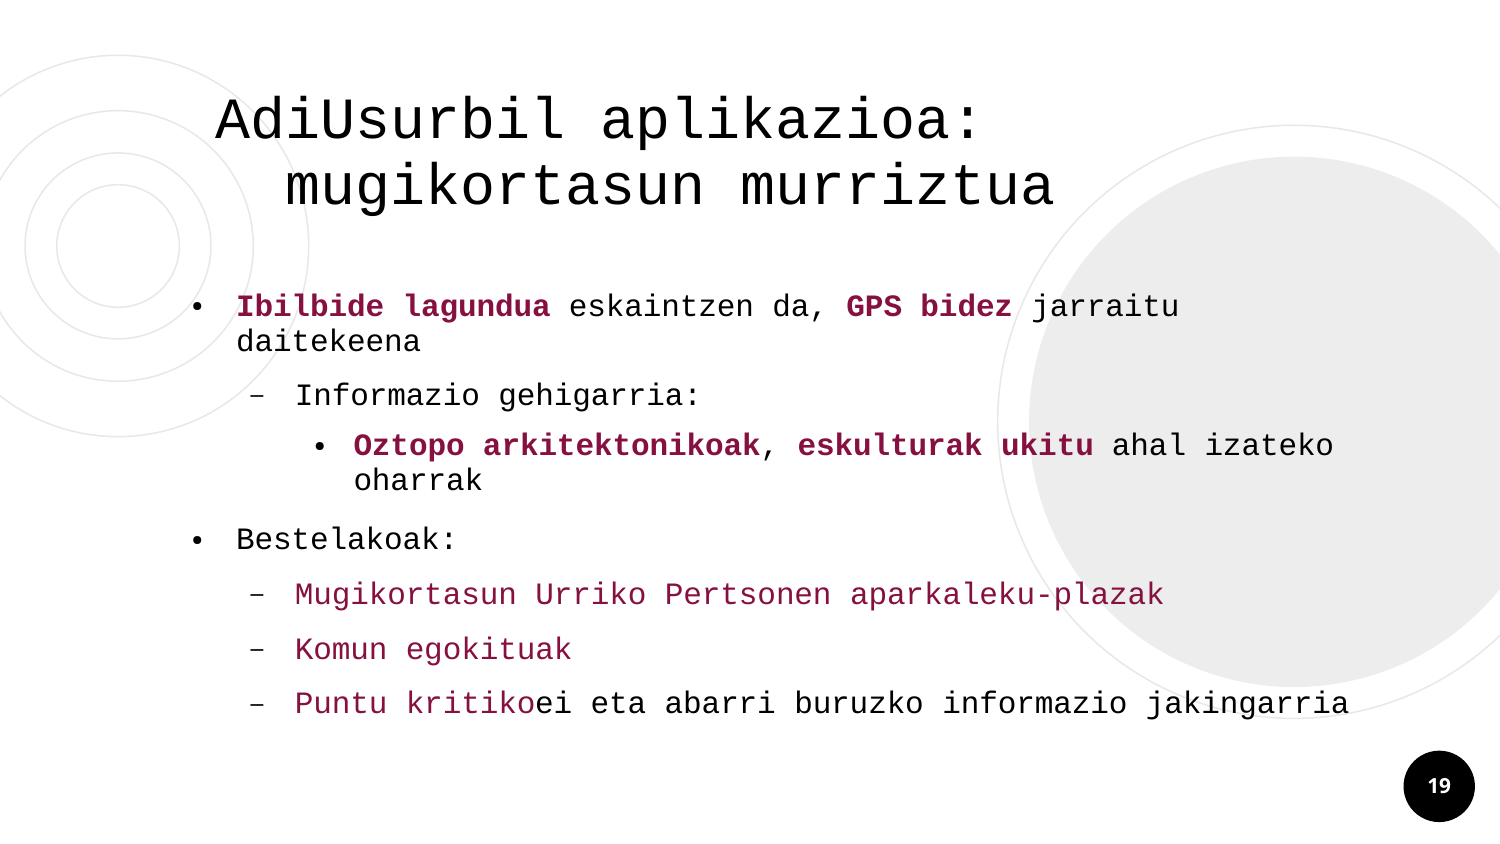

AdiUsurbil aplikazioa:
 mugikortasun murriztua
# Ibilbide lagundua eskaintzen da, GPS bidez jarraitu daitekeena
Informazio gehigarria:
Oztopo arkitektonikoak, eskulturak ukitu ahal izateko oharrak
Bestelakoak:
Mugikortasun Urriko Pertsonen aparkaleku-plazak
Komun egokituak
Puntu kritikoei eta abarri buruzko informazio jakingarria